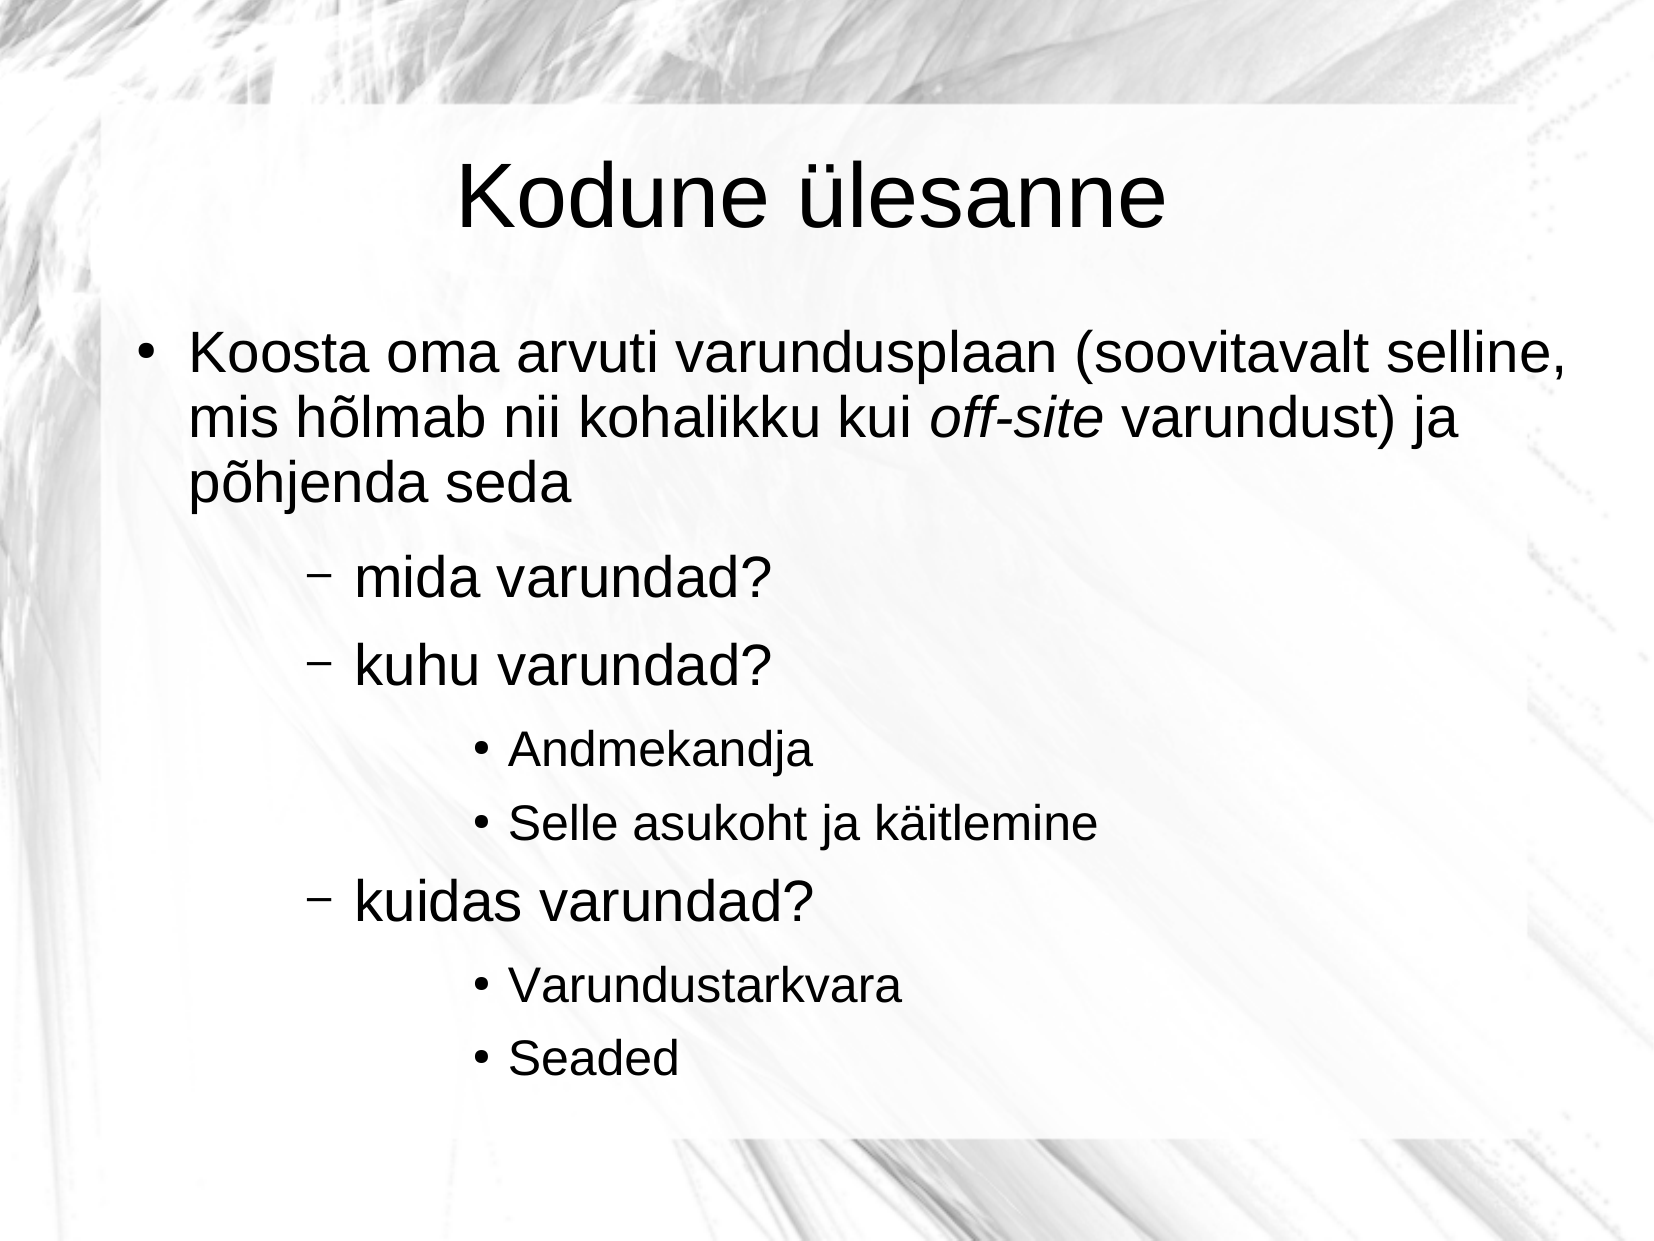

# Kodune ülesanne
Koosta oma arvuti varundusplaan (soovitavalt selline, mis hõlmab nii kohalikku kui off-site varundust) ja põhjenda seda
mida varundad?
kuhu varundad?
Andmekandja
Selle asukoht ja käitlemine
kuidas varundad?
Varundustarkvara
Seaded